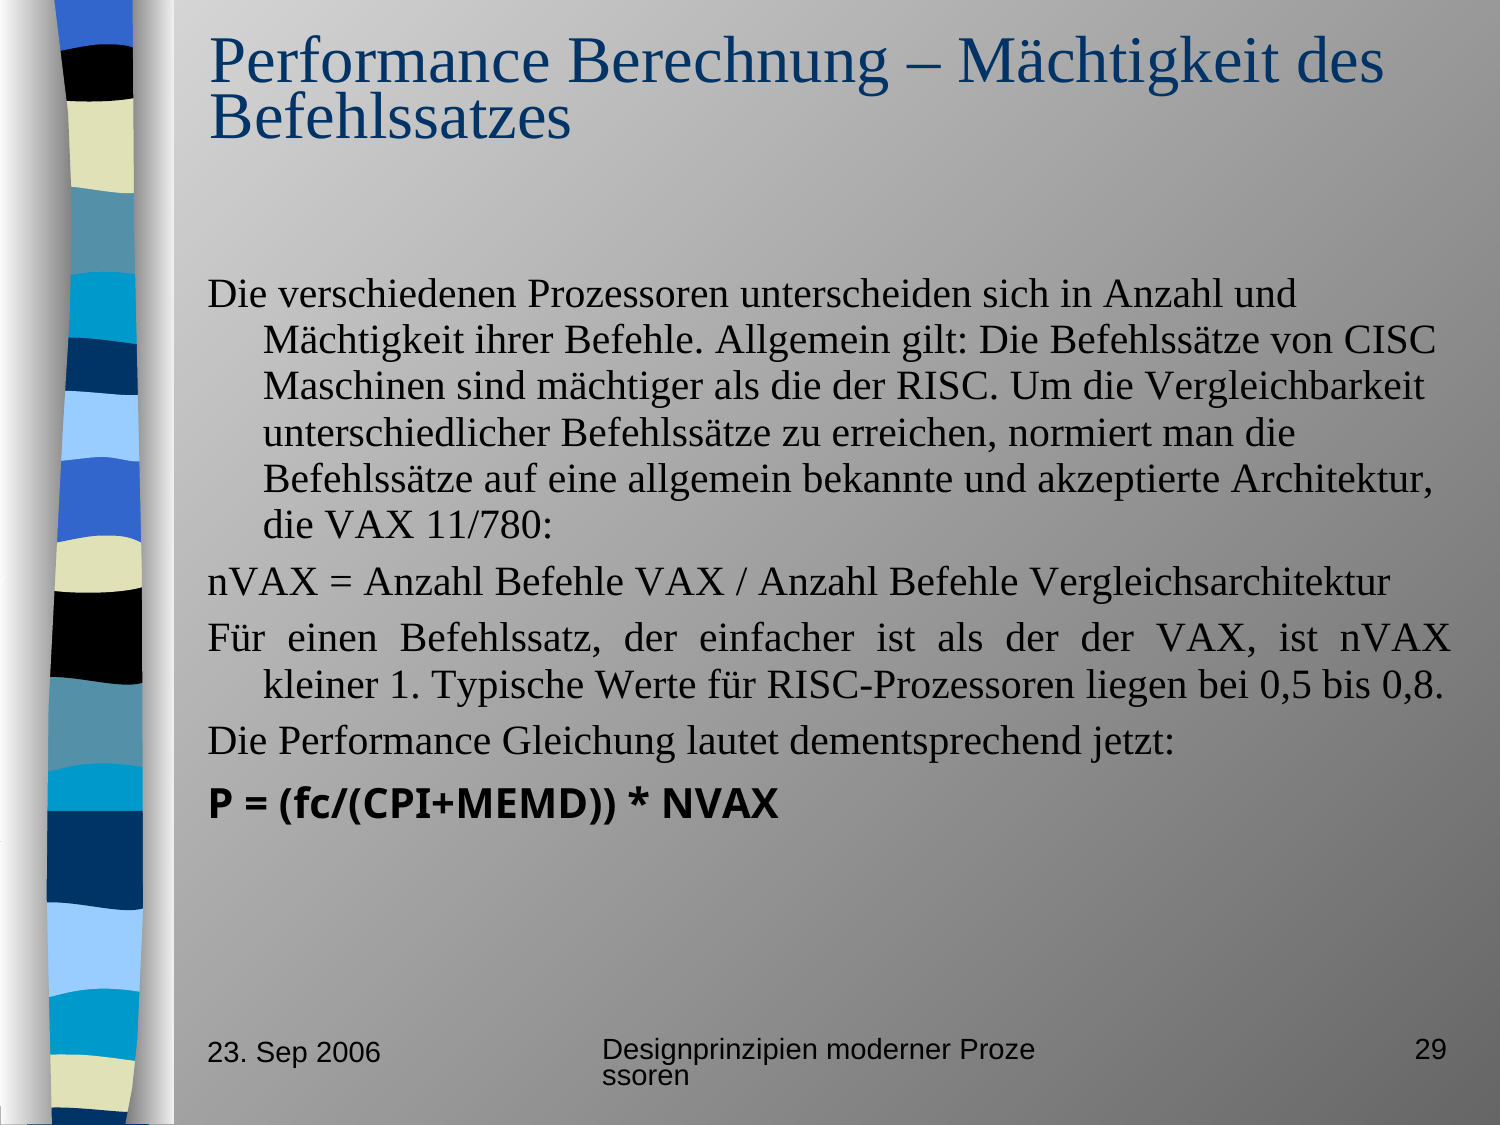

# Performance Berechnung – Mächtigkeit des Befehlssatzes
Die verschiedenen Prozessoren unterscheiden sich in Anzahl und Mächtigkeit ihrer Befehle. Allgemein gilt: Die Befehlssätze von CISC Maschinen sind mächtiger als die der RISC. Um die Vergleichbarkeit unterschiedlicher Befehlssätze zu erreichen, normiert man die Befehlssätze auf eine allgemein bekannte und akzeptierte Architektur, die VAX 11/780:
nVAX = Anzahl Befehle VAX / Anzahl Befehle Vergleichsarchitektur
Für einen Befehlssatz, der einfacher ist als der der VAX, ist nVAX kleiner 1. Typische Werte für RISC-Prozessoren liegen bei 0,5 bis 0,8.
Die Performance Gleichung lautet dementsprechend jetzt:
P = (fc/(CPI+MEMD)) * NVAX
Designprinzipien moderner Prozessoren
29